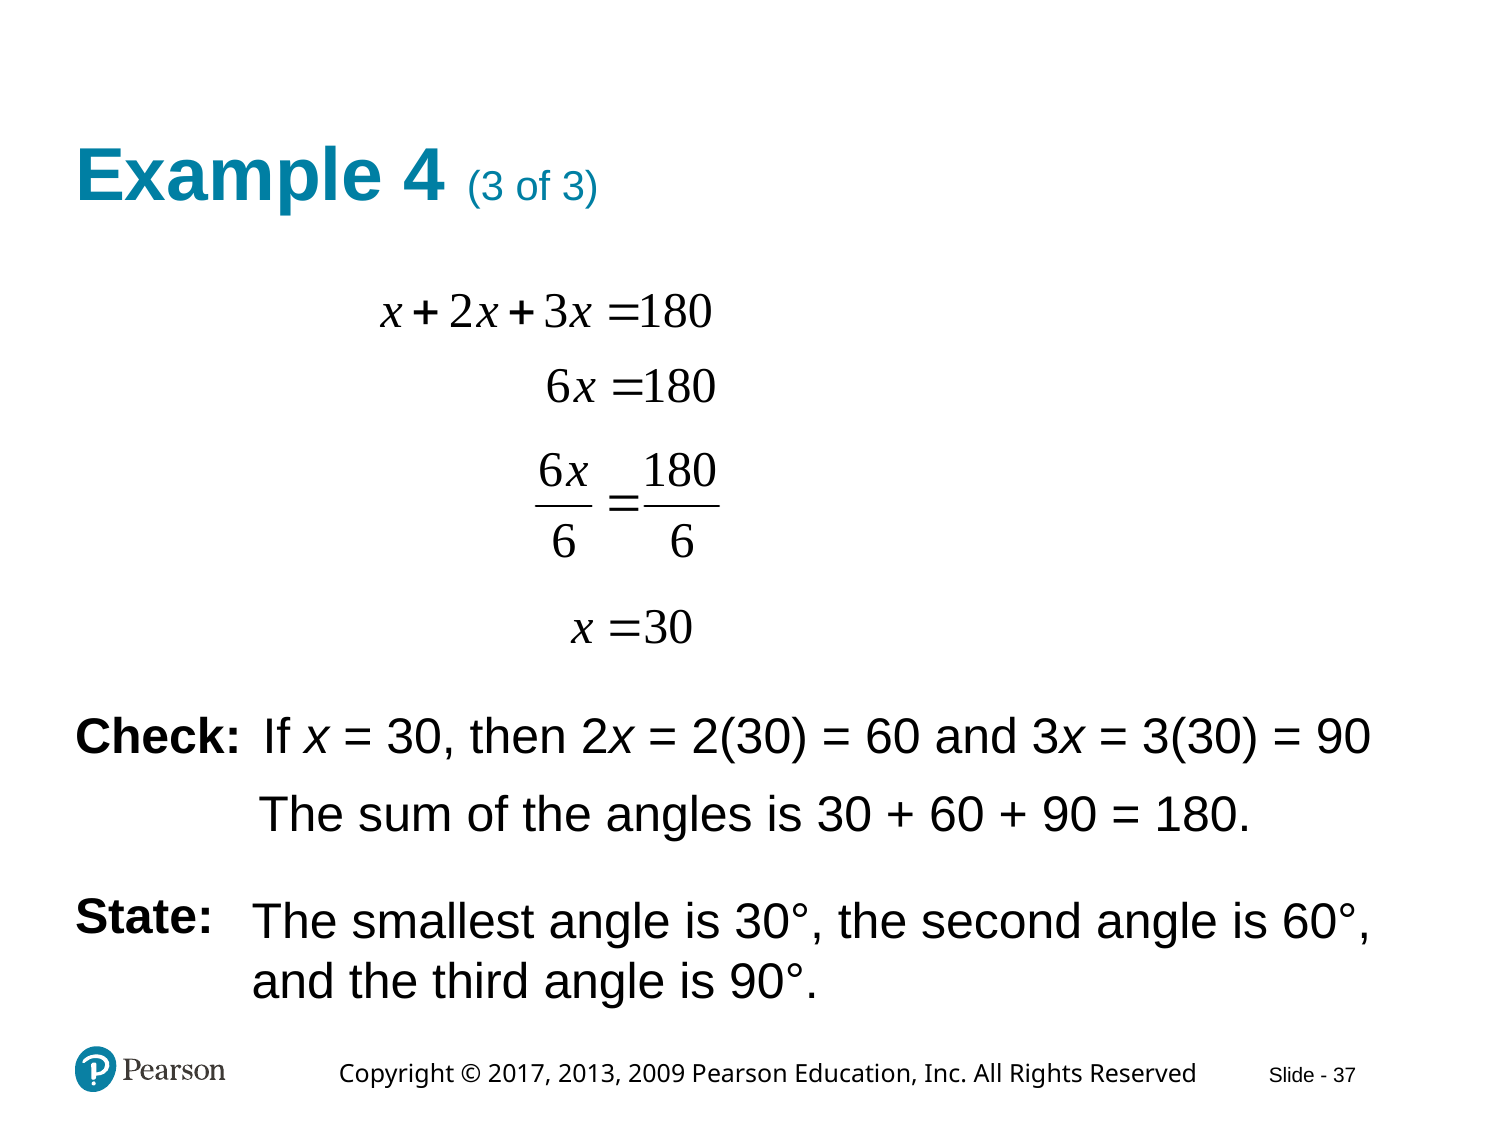

# Example 4 (3 of 3)
Check:
If x = 30, then 2x = 2(30) = 60 and 3x = 3(30) = 90
The sum of the angles is 30 + 60 + 90 = 180.
State:
The smallest angle is 30°, the second angle is 60°, and the third angle is 90°.